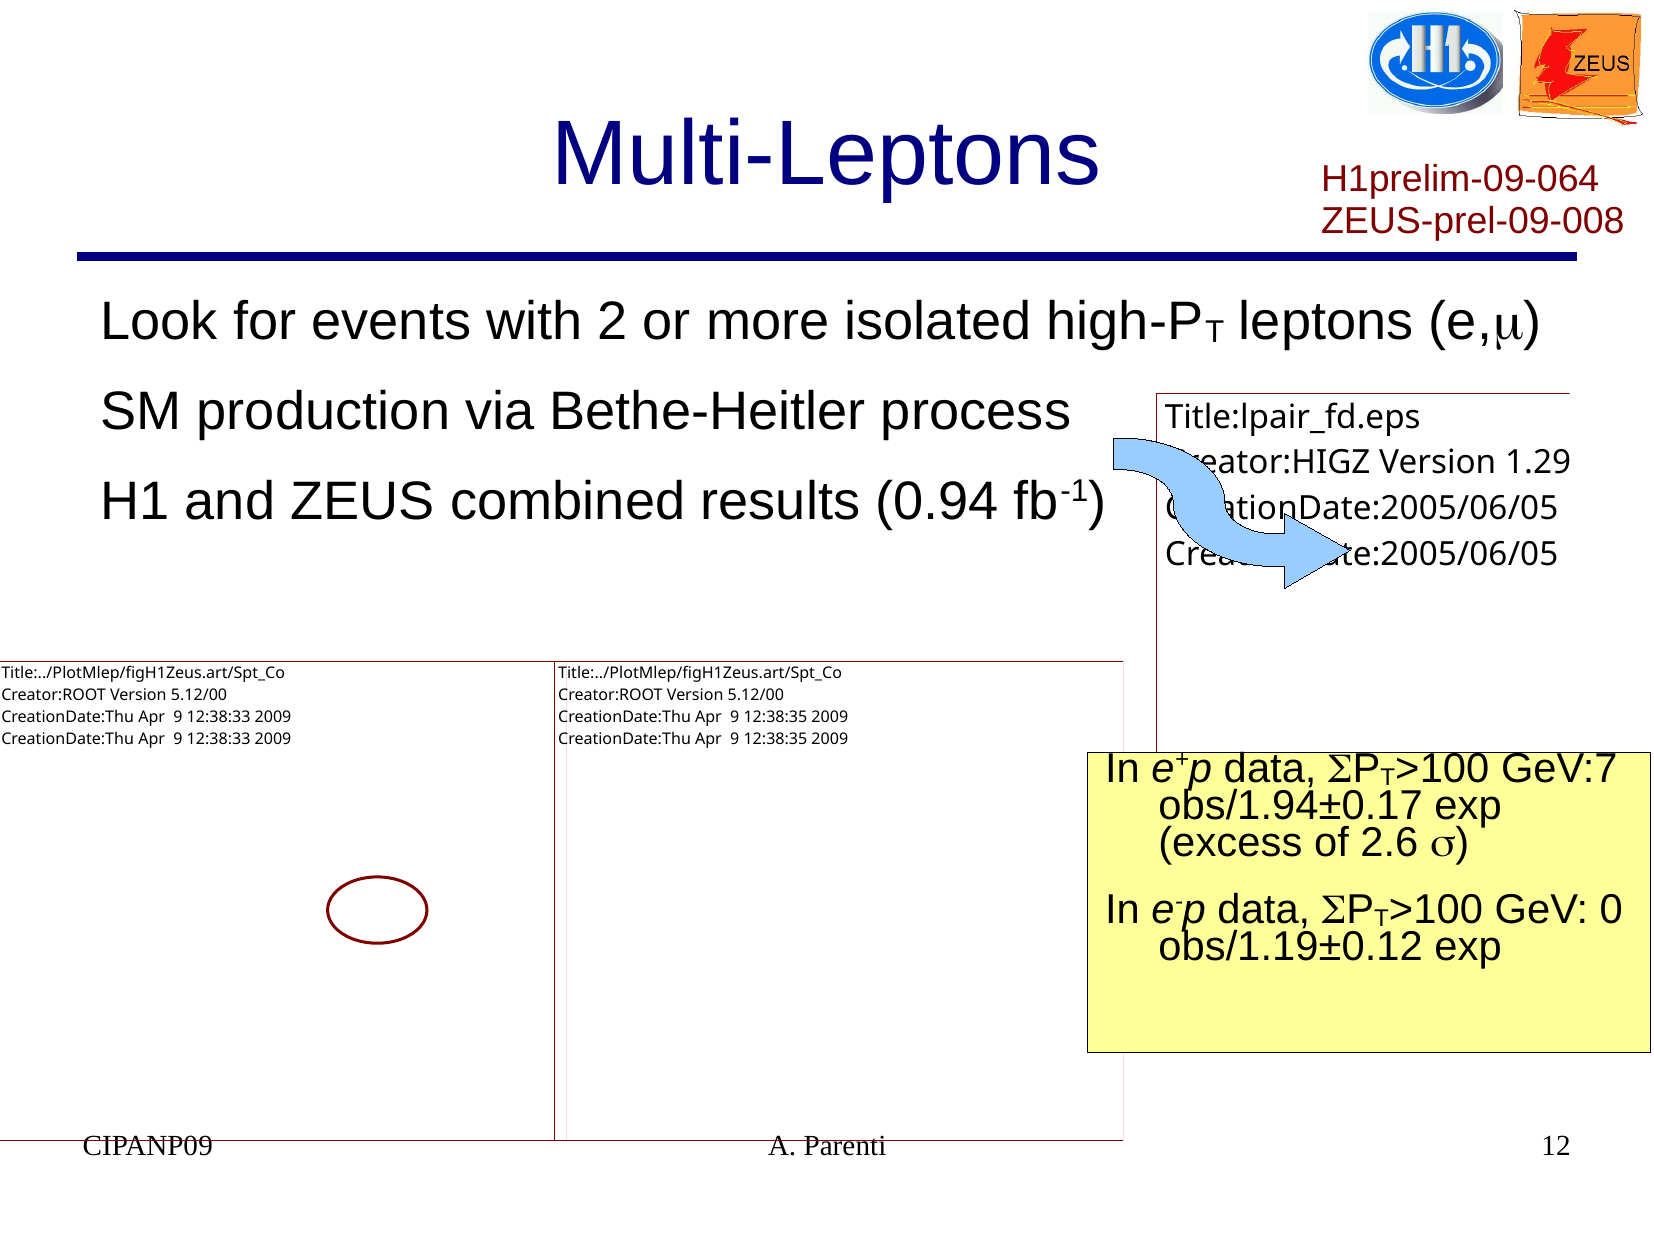

# Multi-Leptons
H1prelim-09-064
ZEUS-prel-09-008
Look for events with 2 or more isolated high-PT leptons (e,m)
SM production via Bethe-Heitler process
H1 and ZEUS combined results (0.94 fb-1)
In e+p data, SPT>100 GeV:7 obs/1.94±0.17 exp	(excess of 2.6 s)
In e-p data, SPT>100 GeV: 0 obs/1.19±0.12 exp
12